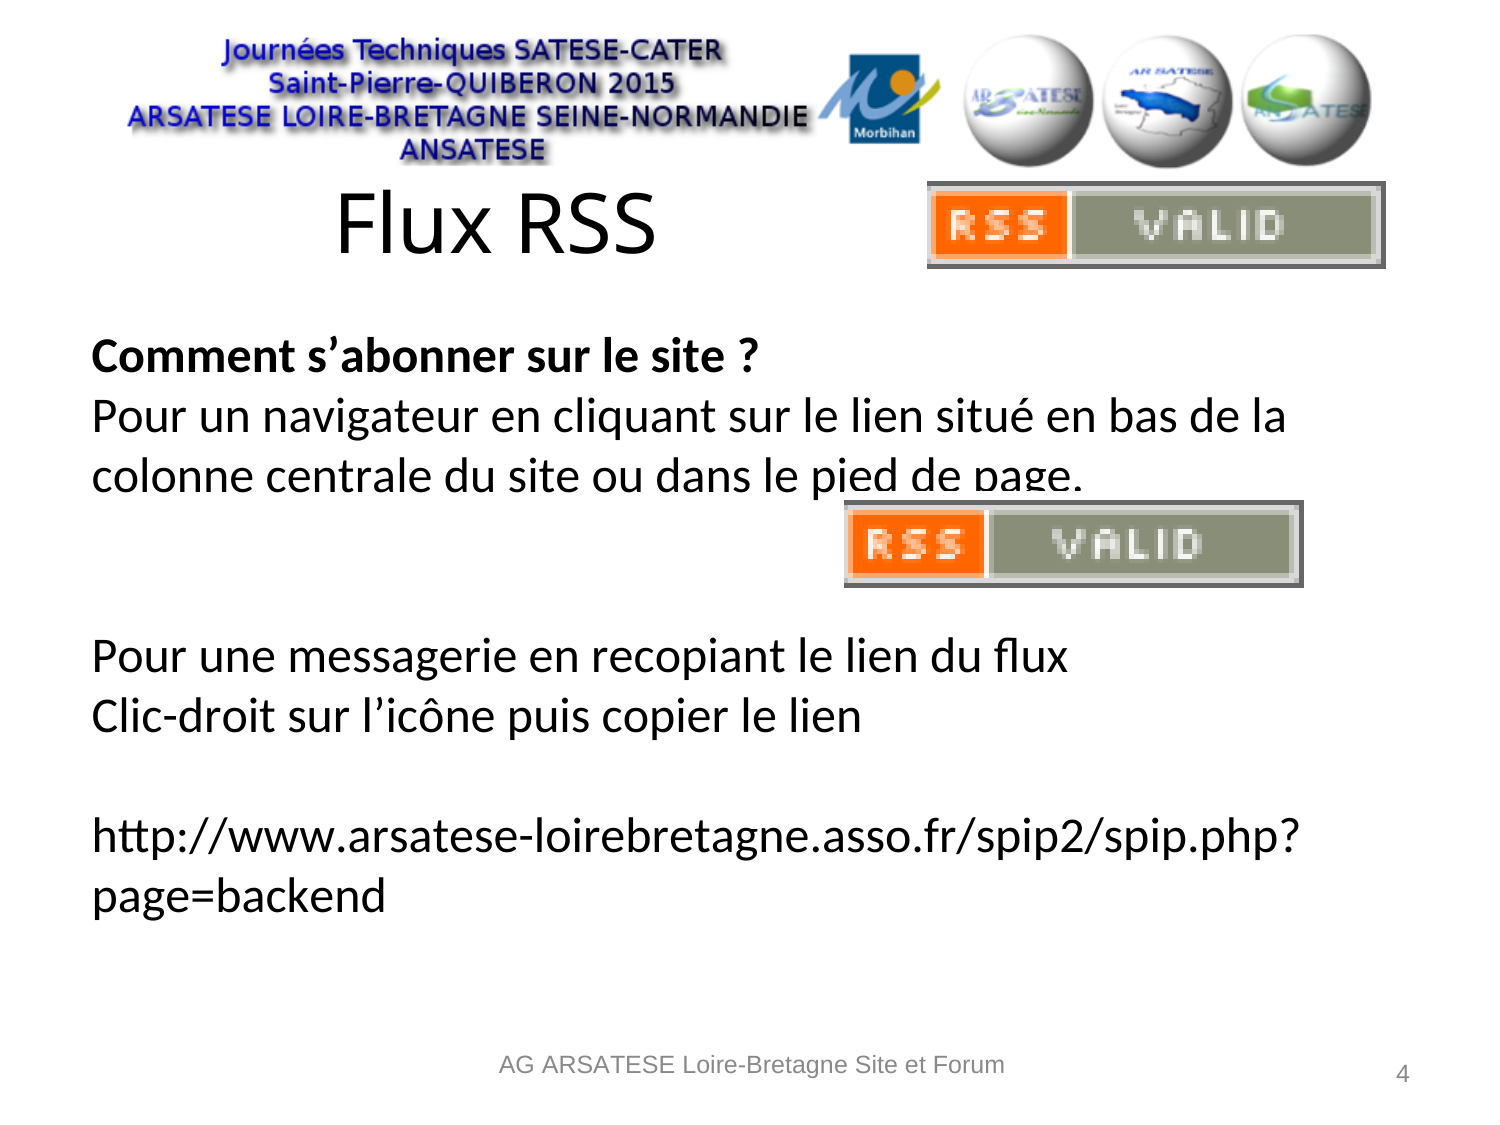

# Flux RSS
Comment s’abonner sur le site ?
Pour un navigateur en cliquant sur le lien situé en bas de la colonne centrale du site ou dans le pied de page.
Pour une messagerie en recopiant le lien du flux
Clic-droit sur l’icône puis copier le lien
http://www.arsatese-loirebretagne.asso.fr/spip2/spip.php?page=backend
AG ARSATESE Loire-Bretagne Site et Forum